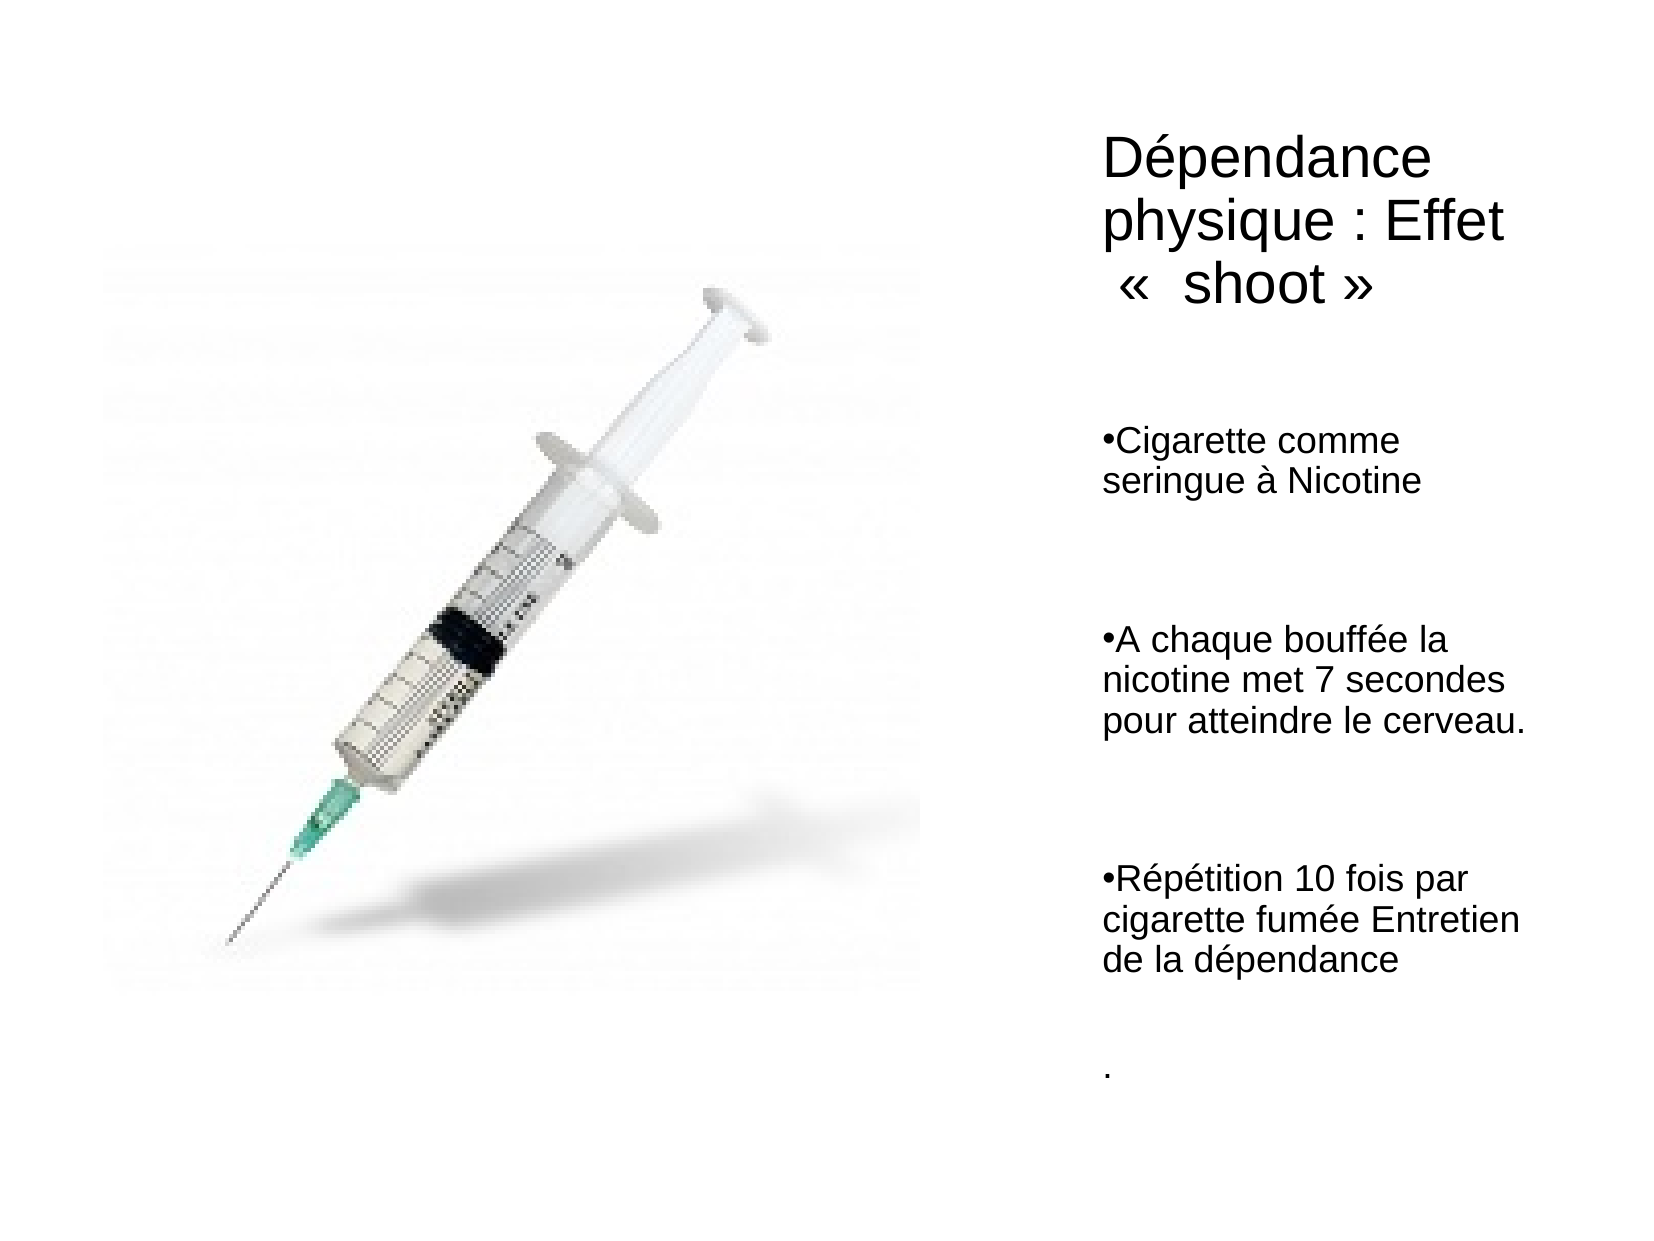

Dépendance physique : Effet «  shoot »
Cigarette comme seringue à Nicotine
A chaque bouffée la nicotine met 7 secondes pour atteindre le cerveau.
Répétition 10 fois par cigarette fumée Entretien de la dépendance
.